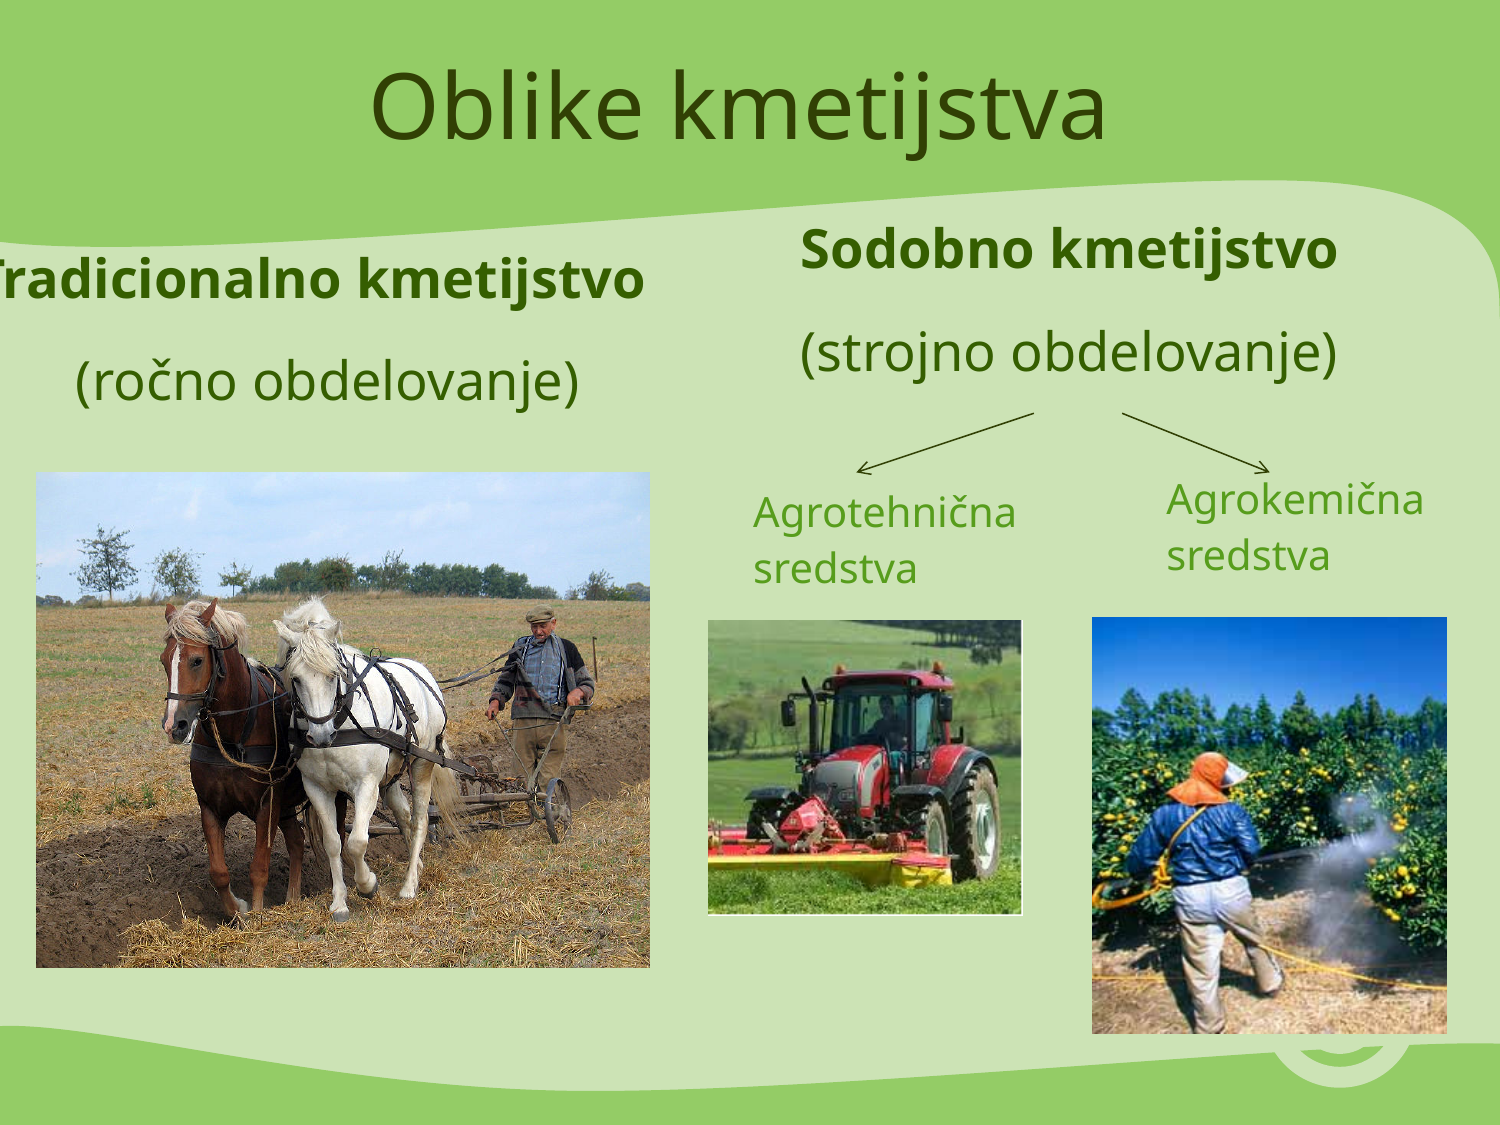

# Oblike kmetijstva
Sodobno kmetijstvo
(strojno obdelovanje)
Tradicionalno kmetijstvo
(ročno obdelovanje)
Agrokemična sredstva
Agrotehnična sredstva